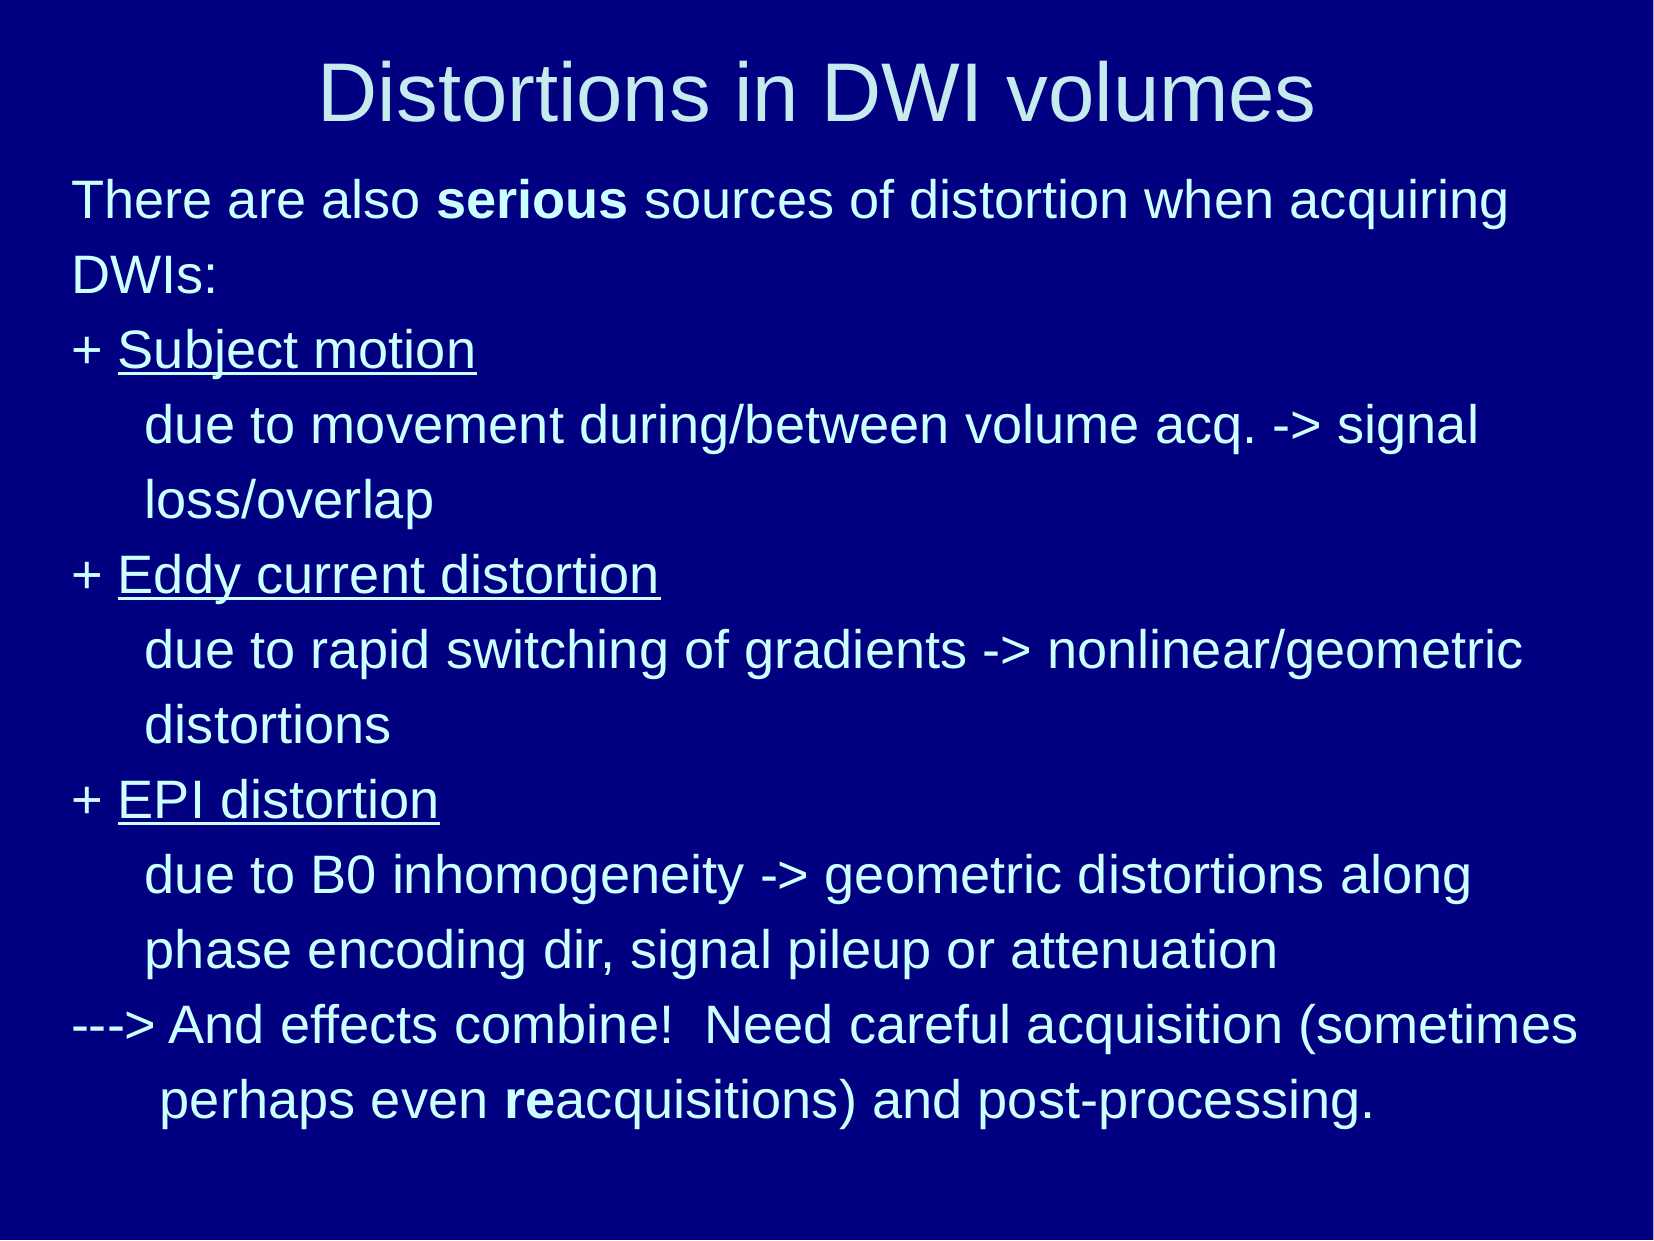

# Distortions in DWI volumes
There are also serious sources of distortion when acquiring
DWIs:
+ Subject motion
	due to movement during/between volume acq. -> signal
	loss/overlap
+ Eddy current distortion
	due to rapid switching of gradients -> nonlinear/geometric
	distortions
+ EPI distortion
	due to B0 inhomogeneity -> geometric distortions along
	phase encoding dir, signal pileup or attenuation
---> And effects combine! Need careful acquisition (sometimes
	 perhaps even reacquisitions) and post-processing.